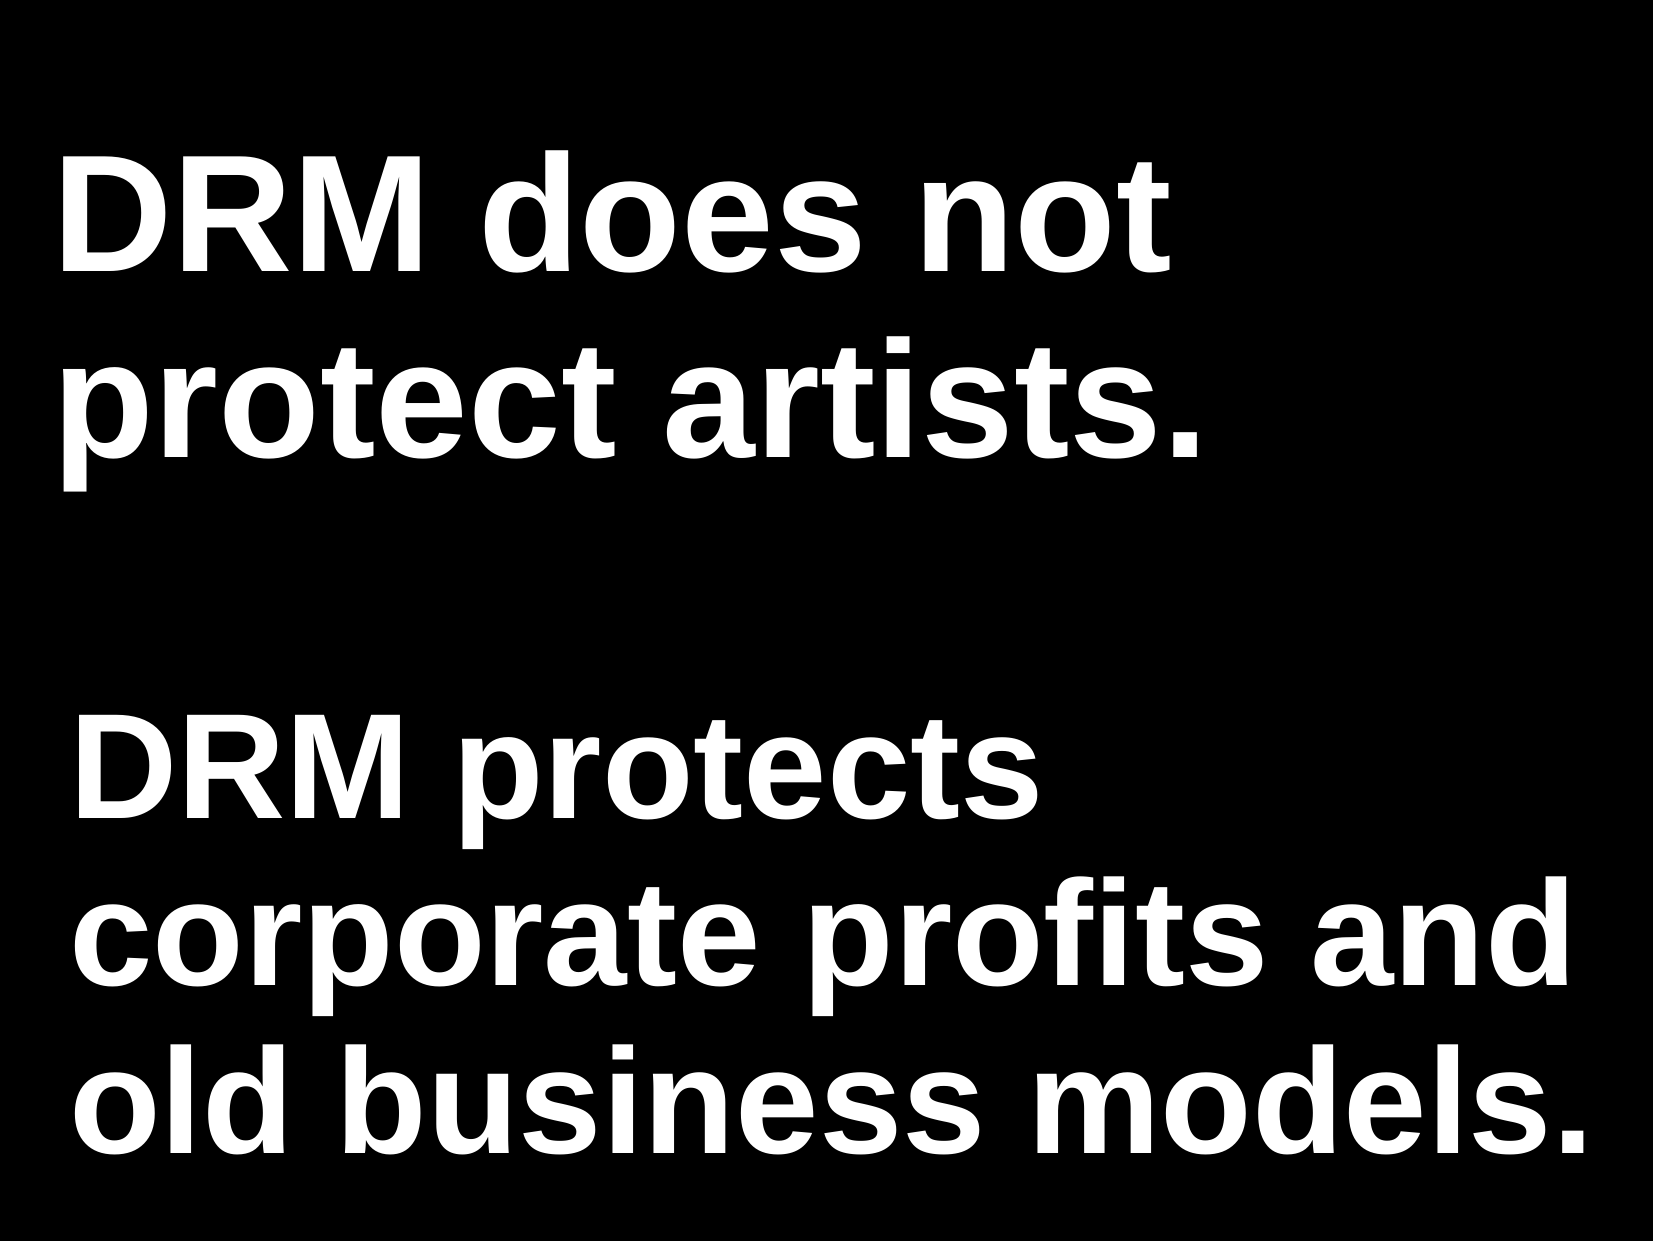

DRM does not protect artists.
DRM protects corporate profits and old business models.